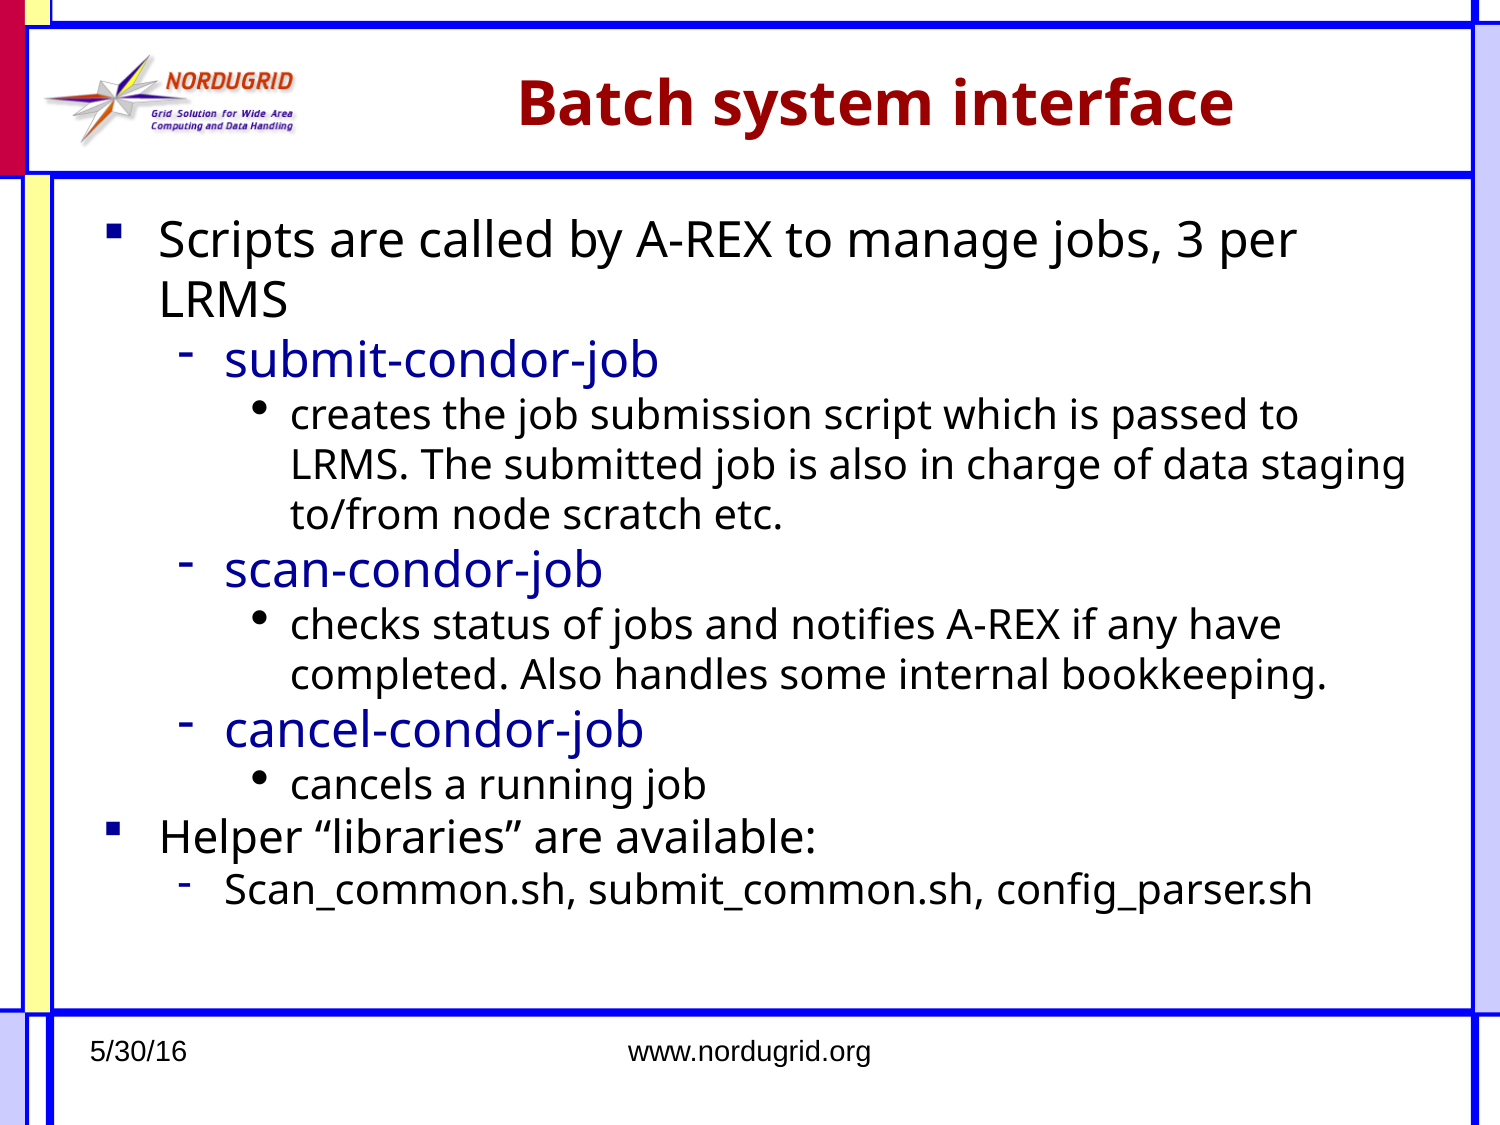

Batch system interface
Scripts are called by A-REX to manage jobs, 3 per LRMS
submit-condor-job
creates the job submission script which is passed to LRMS. The submitted job is also in charge of data staging to/from node scratch etc.
scan-condor-job
checks status of jobs and notifies A-REX if any have completed. Also handles some internal bookkeeping.
cancel-condor-job
cancels a running job
Helper “libraries” are available:
Scan_common.sh, submit_common.sh, config_parser.sh
5/30/16
www.nordugrid.org